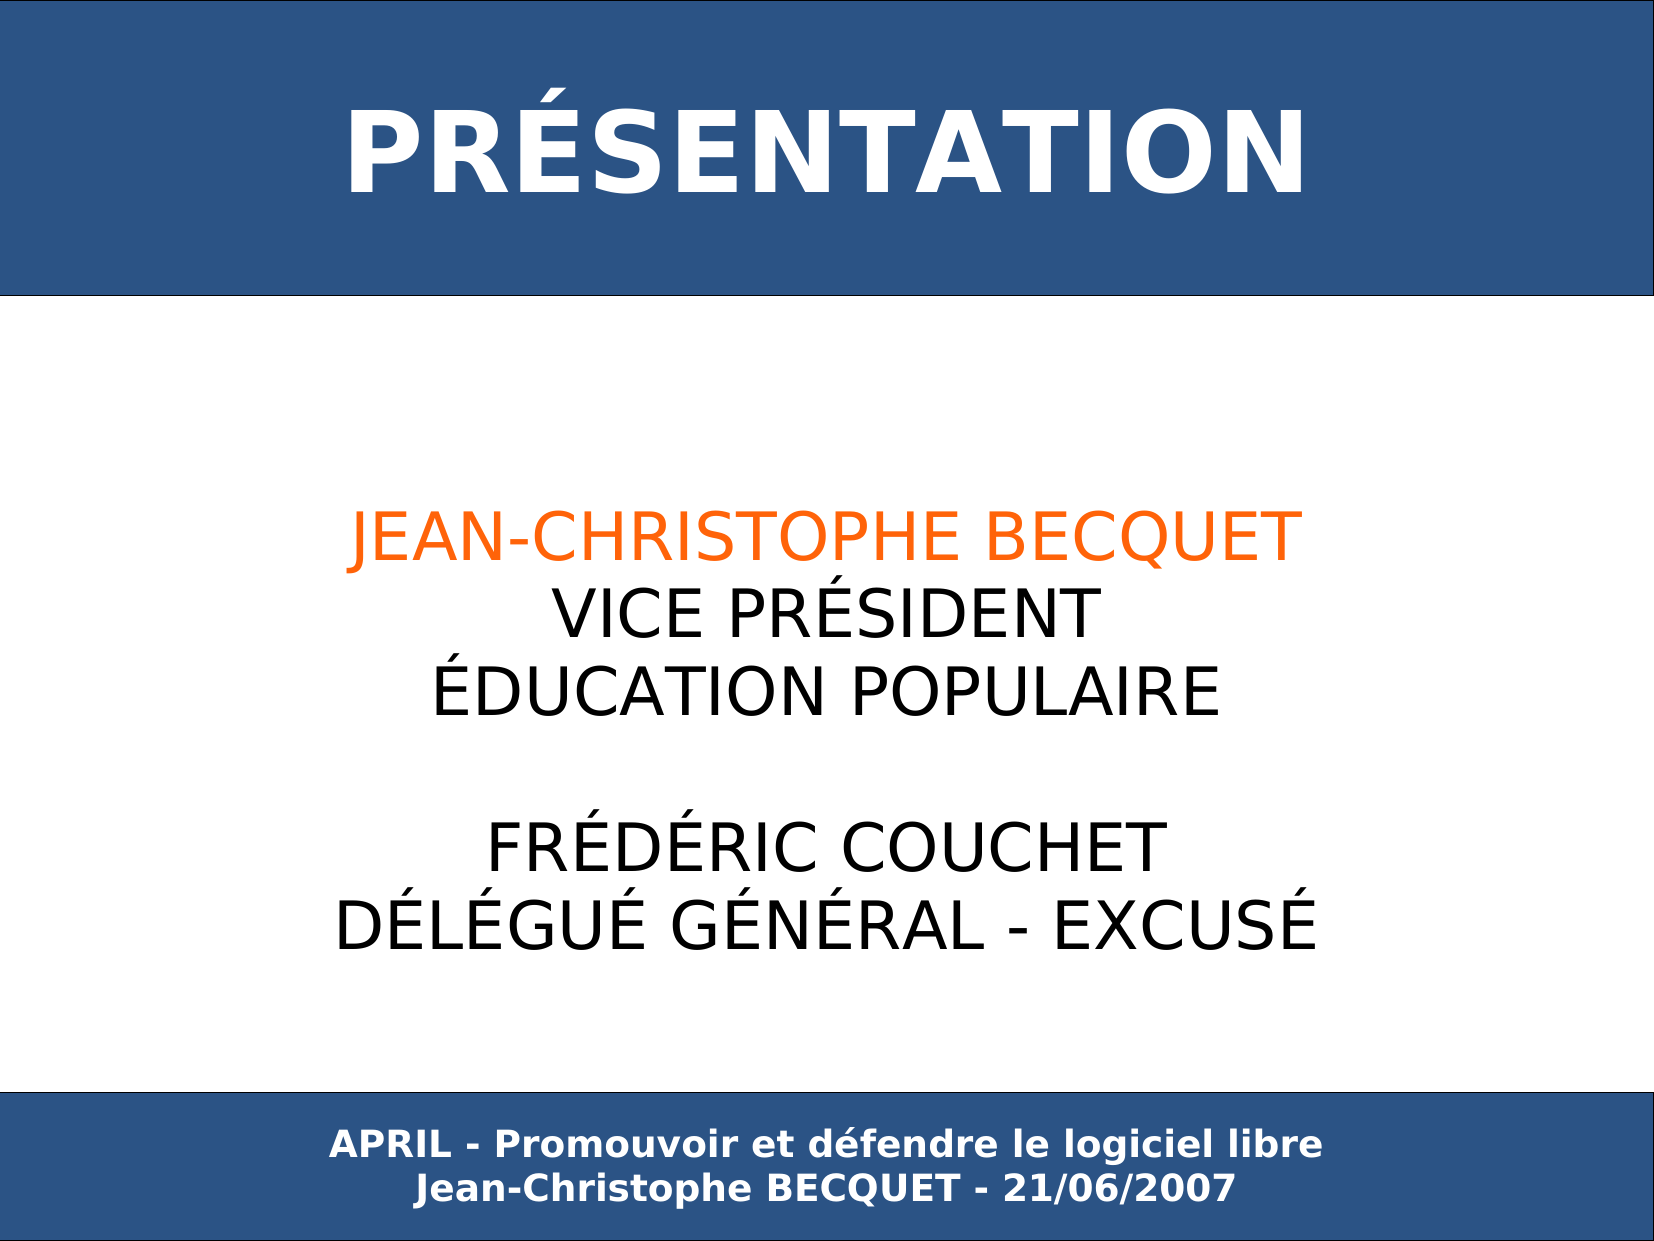

# PRÉSENTATION
JEAN-CHRISTOPHE BECQUET
VICE PRÉSIDENT
ÉDUCATION POPULAIRE
FRÉDÉRIC COUCHET
DÉLÉGUÉ GÉNÉRAL - EXCUSÉ